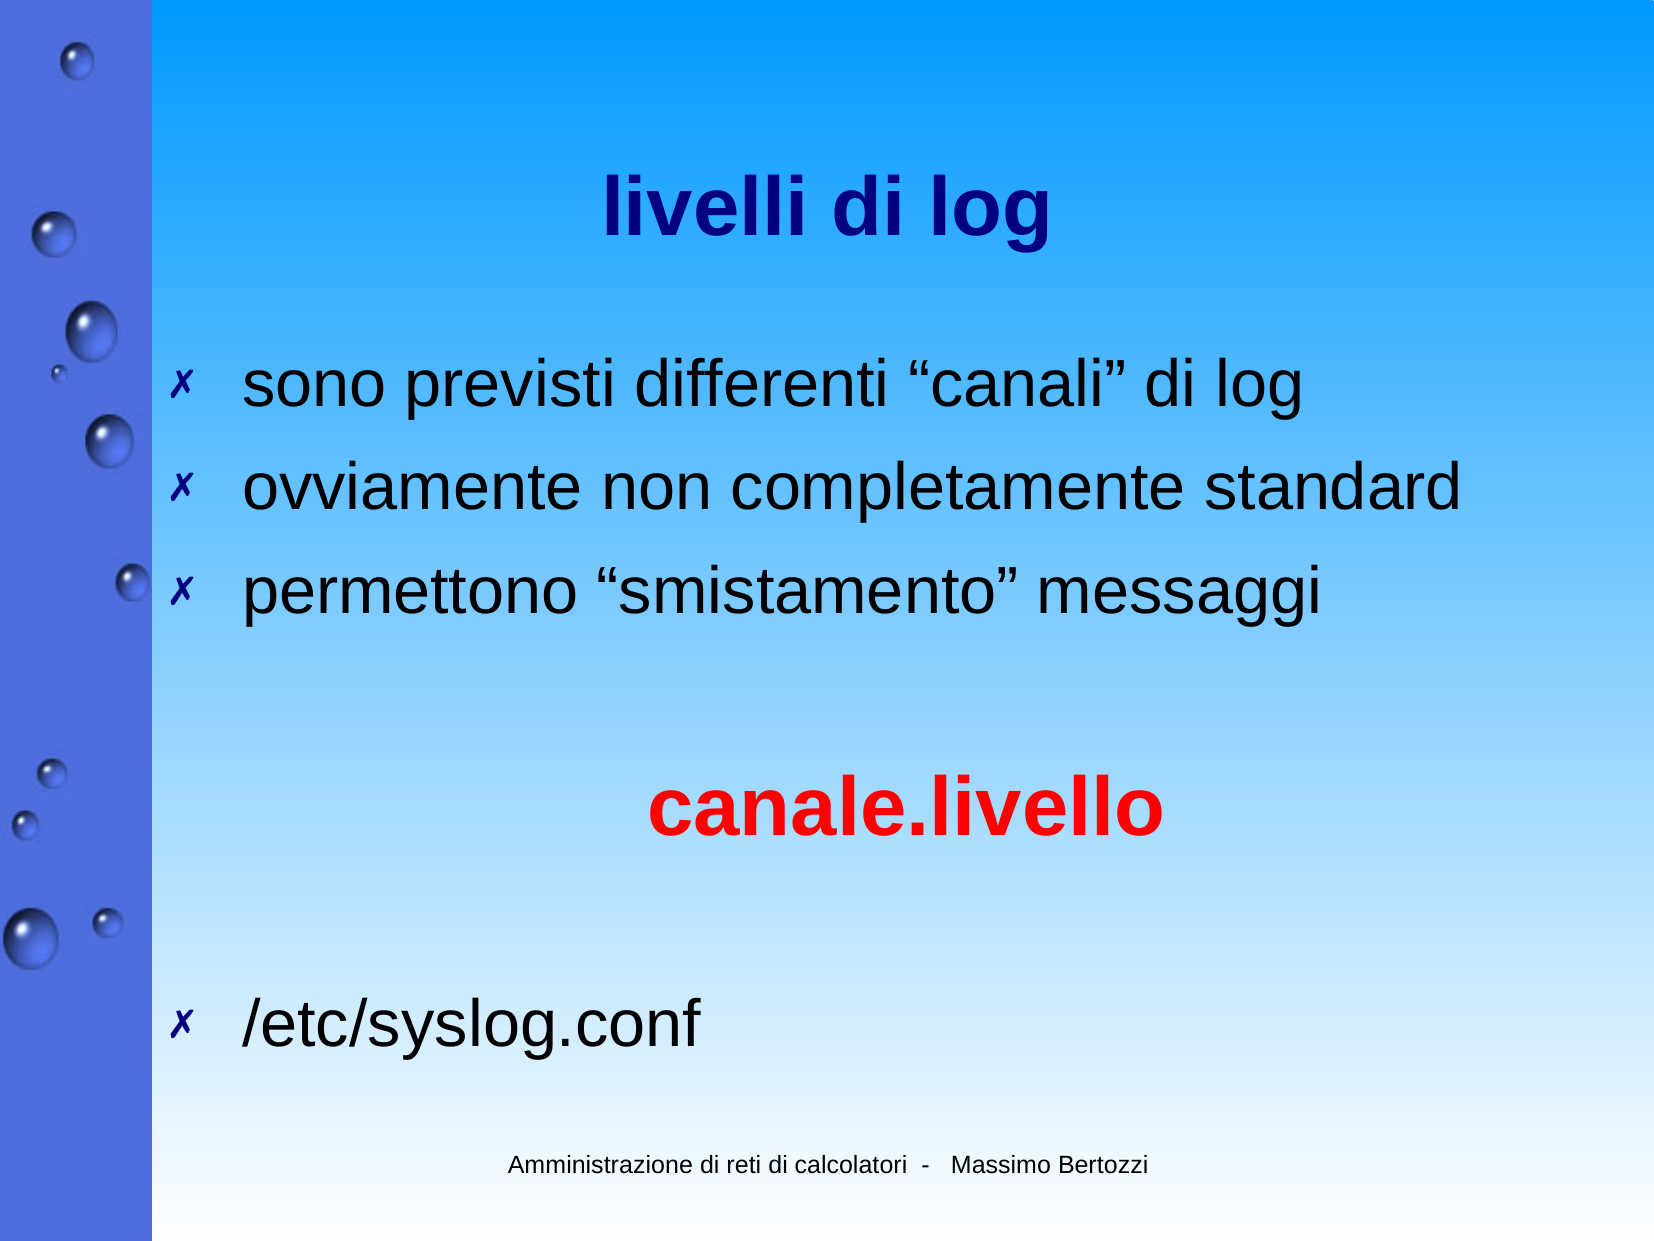

# livelli di log
sono previsti differenti “canali” di log
ovviamente non completamente standard
permettono “smistamento” messaggi
canale.livello
/etc/syslog.conf